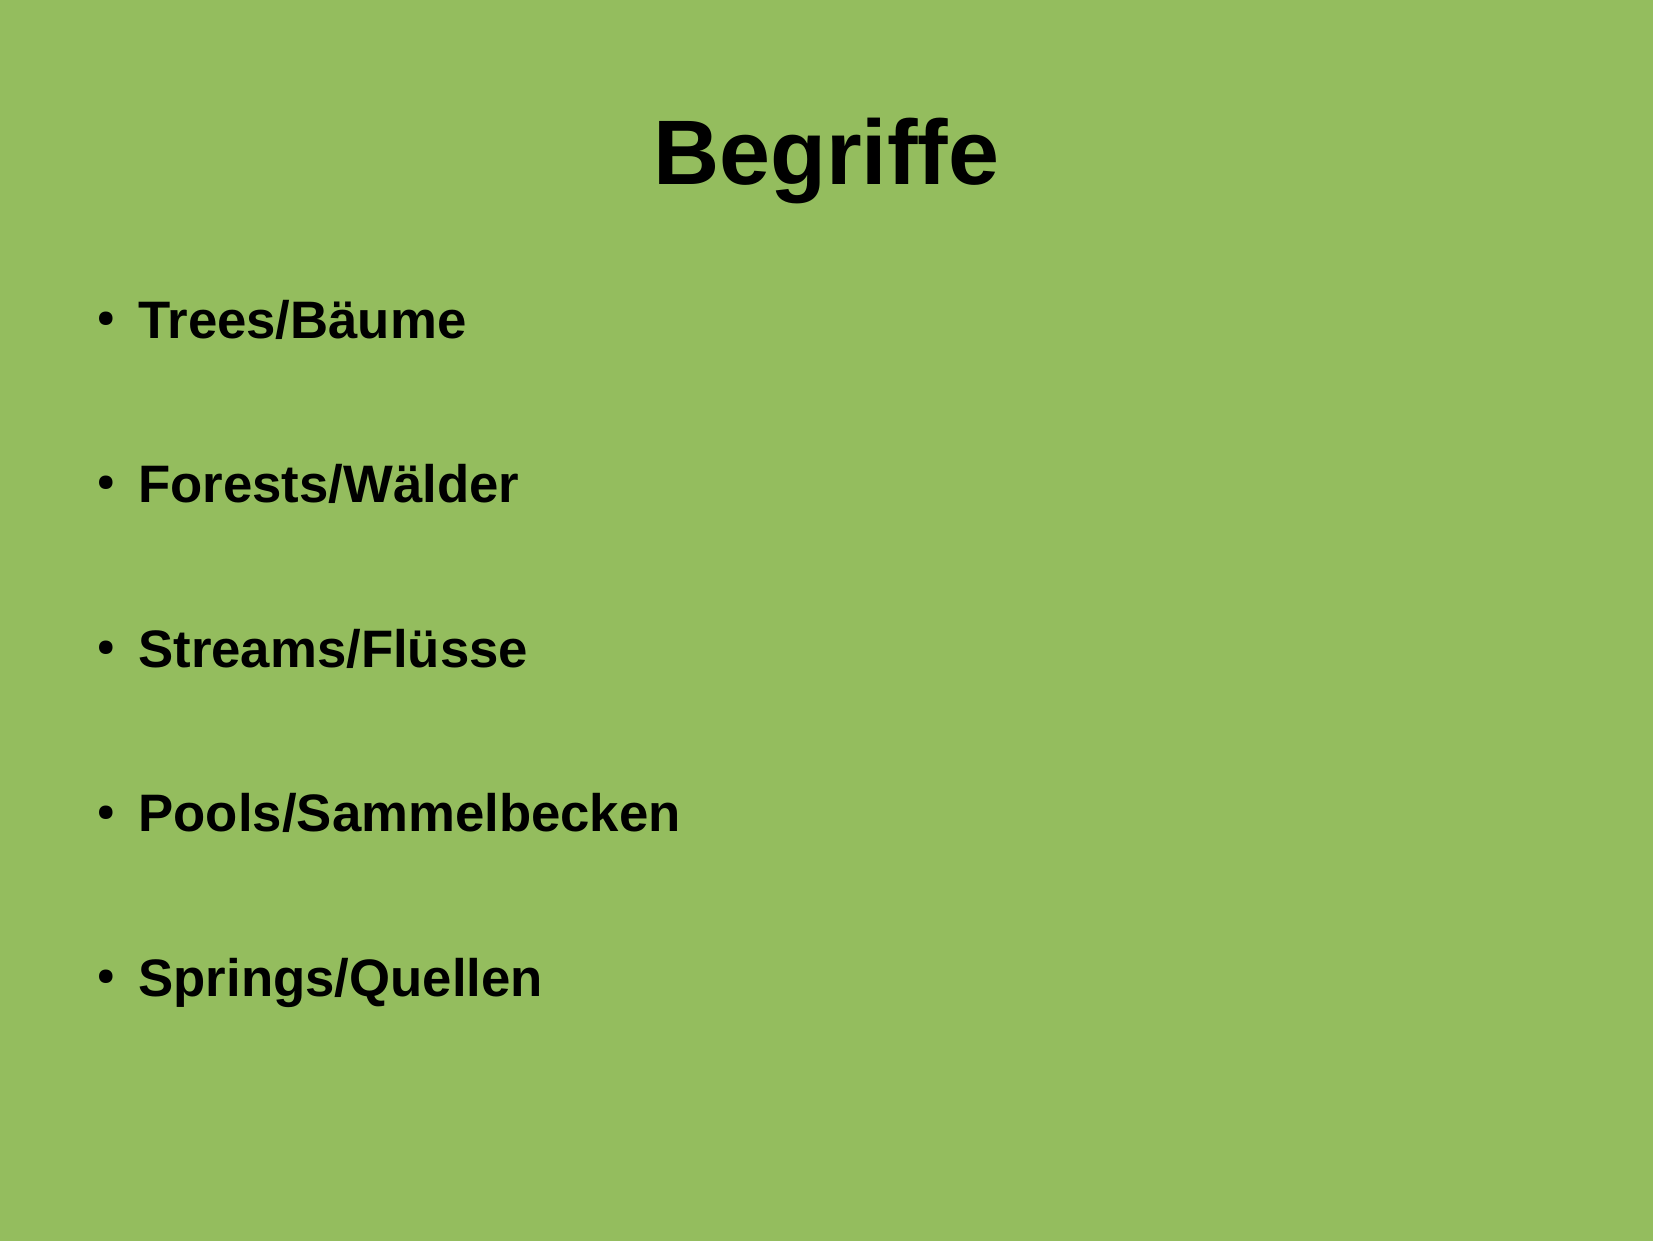

# Begriffe
Trees/Bäume
Forests/Wälder
Streams/Flüsse
Pools/Sammelbecken
Springs/Quellen